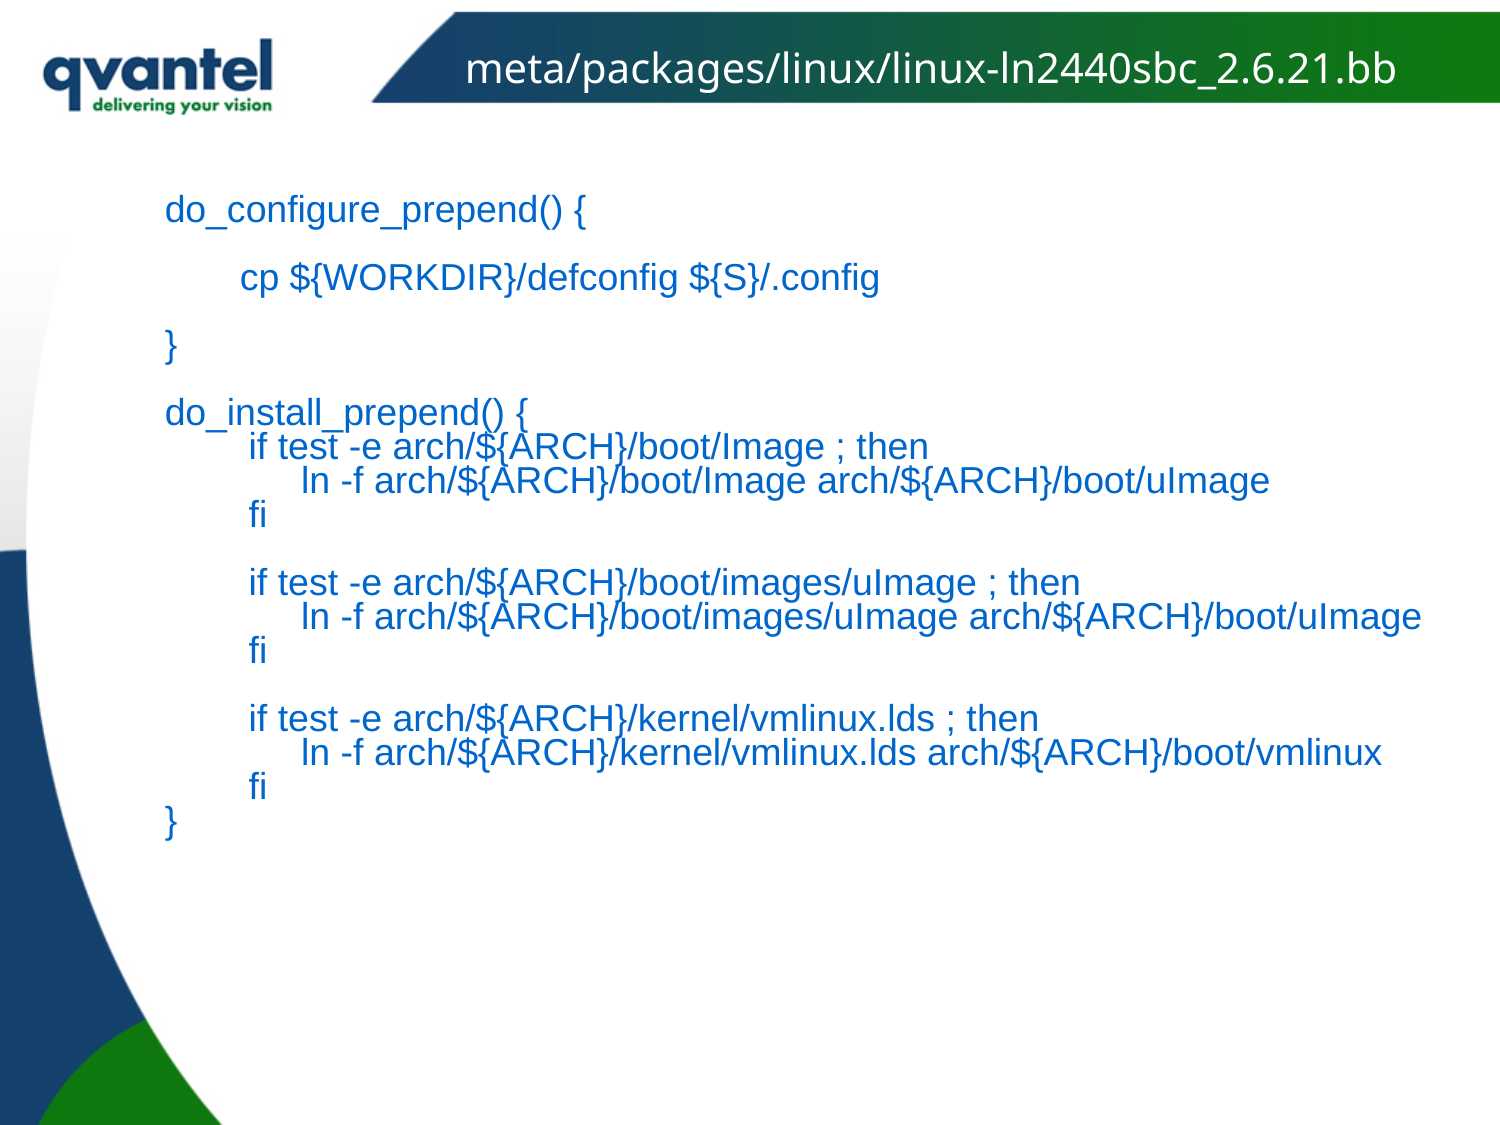

# meta/packages/linux/linux-ln2440sbc_2.6.21.bb
do_configure_prepend() {
	cp ${WORKDIR}/defconfig ${S}/.config
}
do_install_prepend() {
 if test -e arch/${ARCH}/boot/Image ; then
 ln -f arch/${ARCH}/boot/Image arch/${ARCH}/boot/uImage
 fi
 if test -e arch/${ARCH}/boot/images/uImage ; then
 ln -f arch/${ARCH}/boot/images/uImage arch/${ARCH}/boot/uImage
 fi
 if test -e arch/${ARCH}/kernel/vmlinux.lds ; then
 ln -f arch/${ARCH}/kernel/vmlinux.lds arch/${ARCH}/boot/vmlinux
 fi
}
© 2007 Qvantel Oy - http://www.qvantel.com